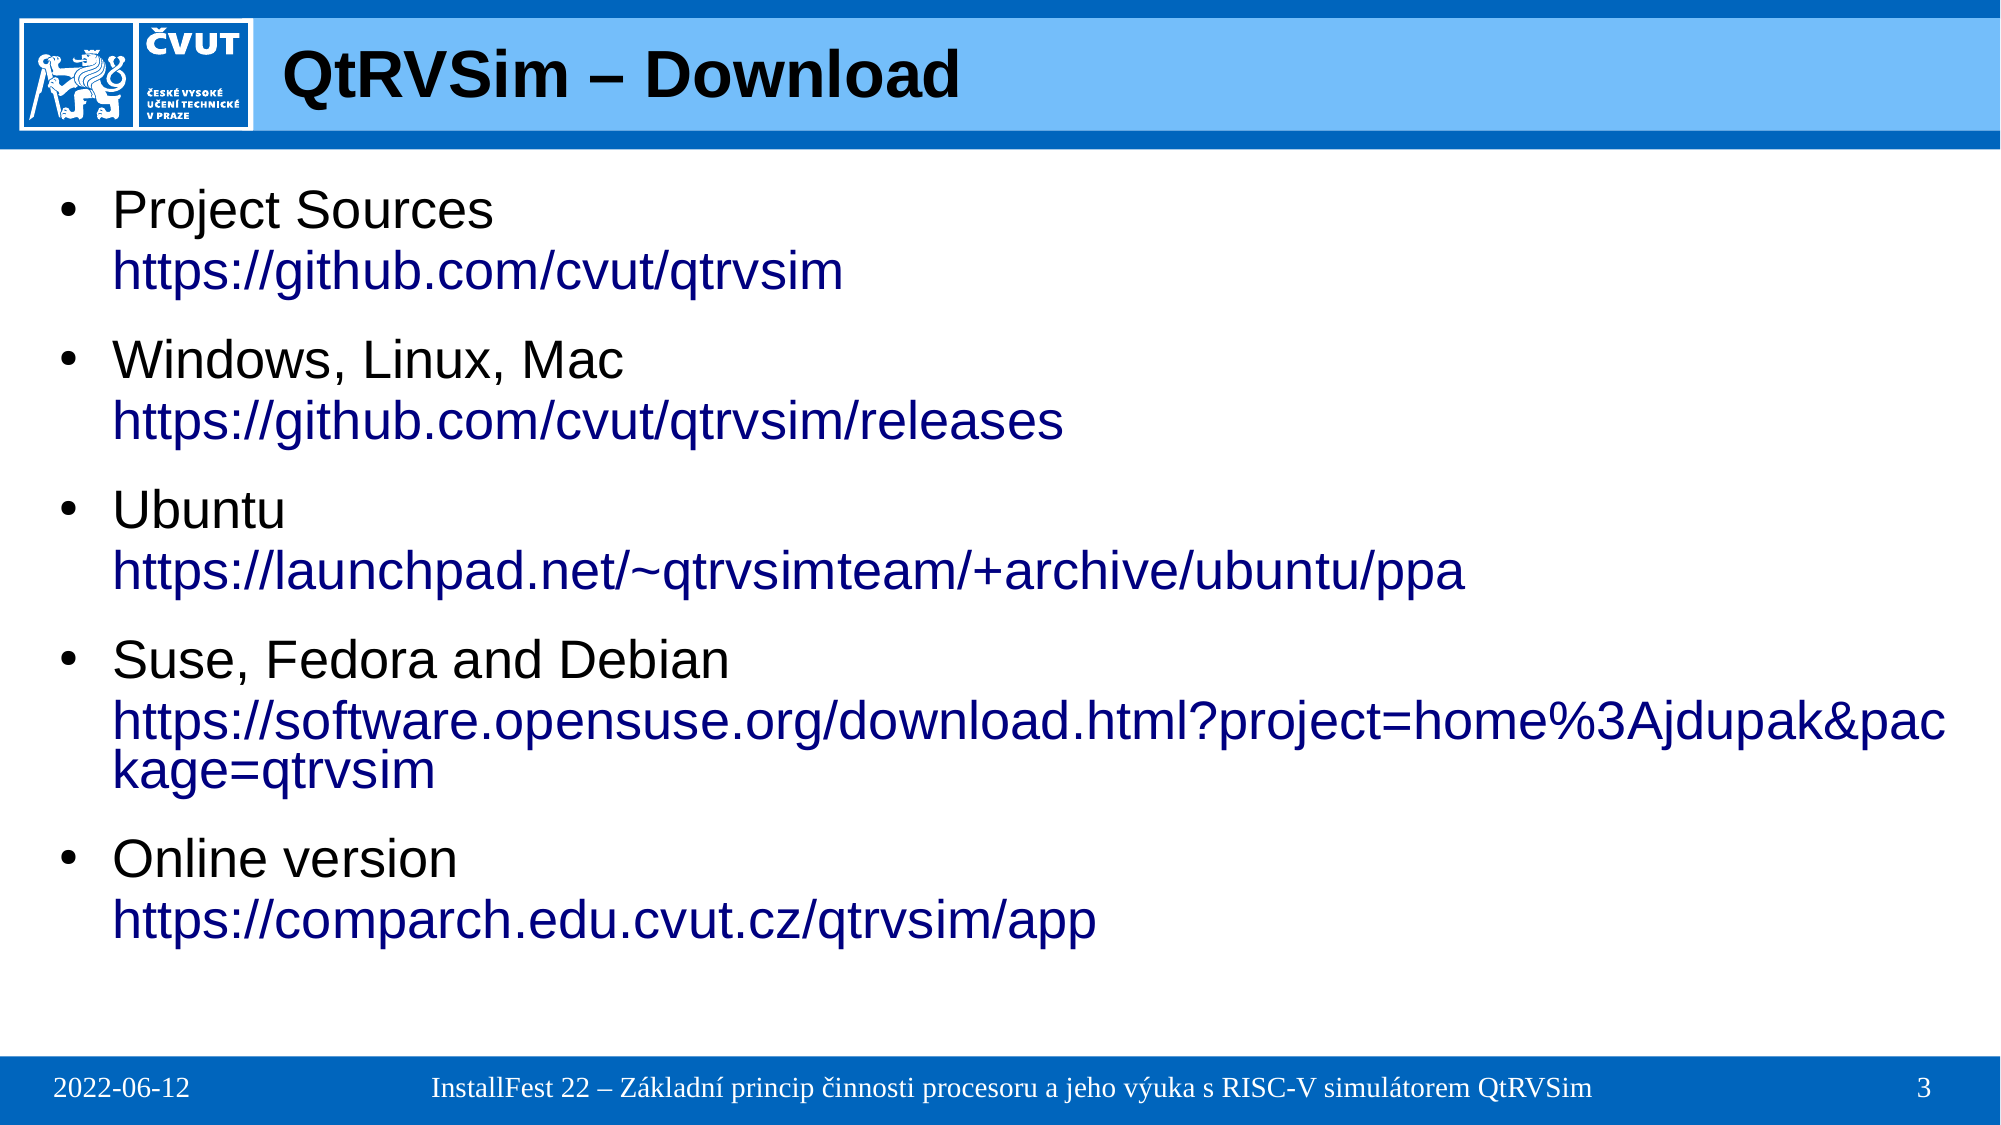

# QtRVSim – Download
Project Sources
https://github.com/cvut/qtrvsim
Windows, Linux, Mac
https://github.com/cvut/qtrvsim/releases
Ubuntu
https://launchpad.net/~qtrvsimteam/+archive/ubuntu/ppa
Suse, Fedora and Debian
https://software.opensuse.org/download.html?project=home%3Ajdupak&package=qtrvsim
Online version
https://comparch.edu.cvut.cz/qtrvsim/app
2022-06-12
InstallFest 22 – Základní princip činnosti procesoru a jeho výuka s RISC-V simulátorem QtRVSim
3